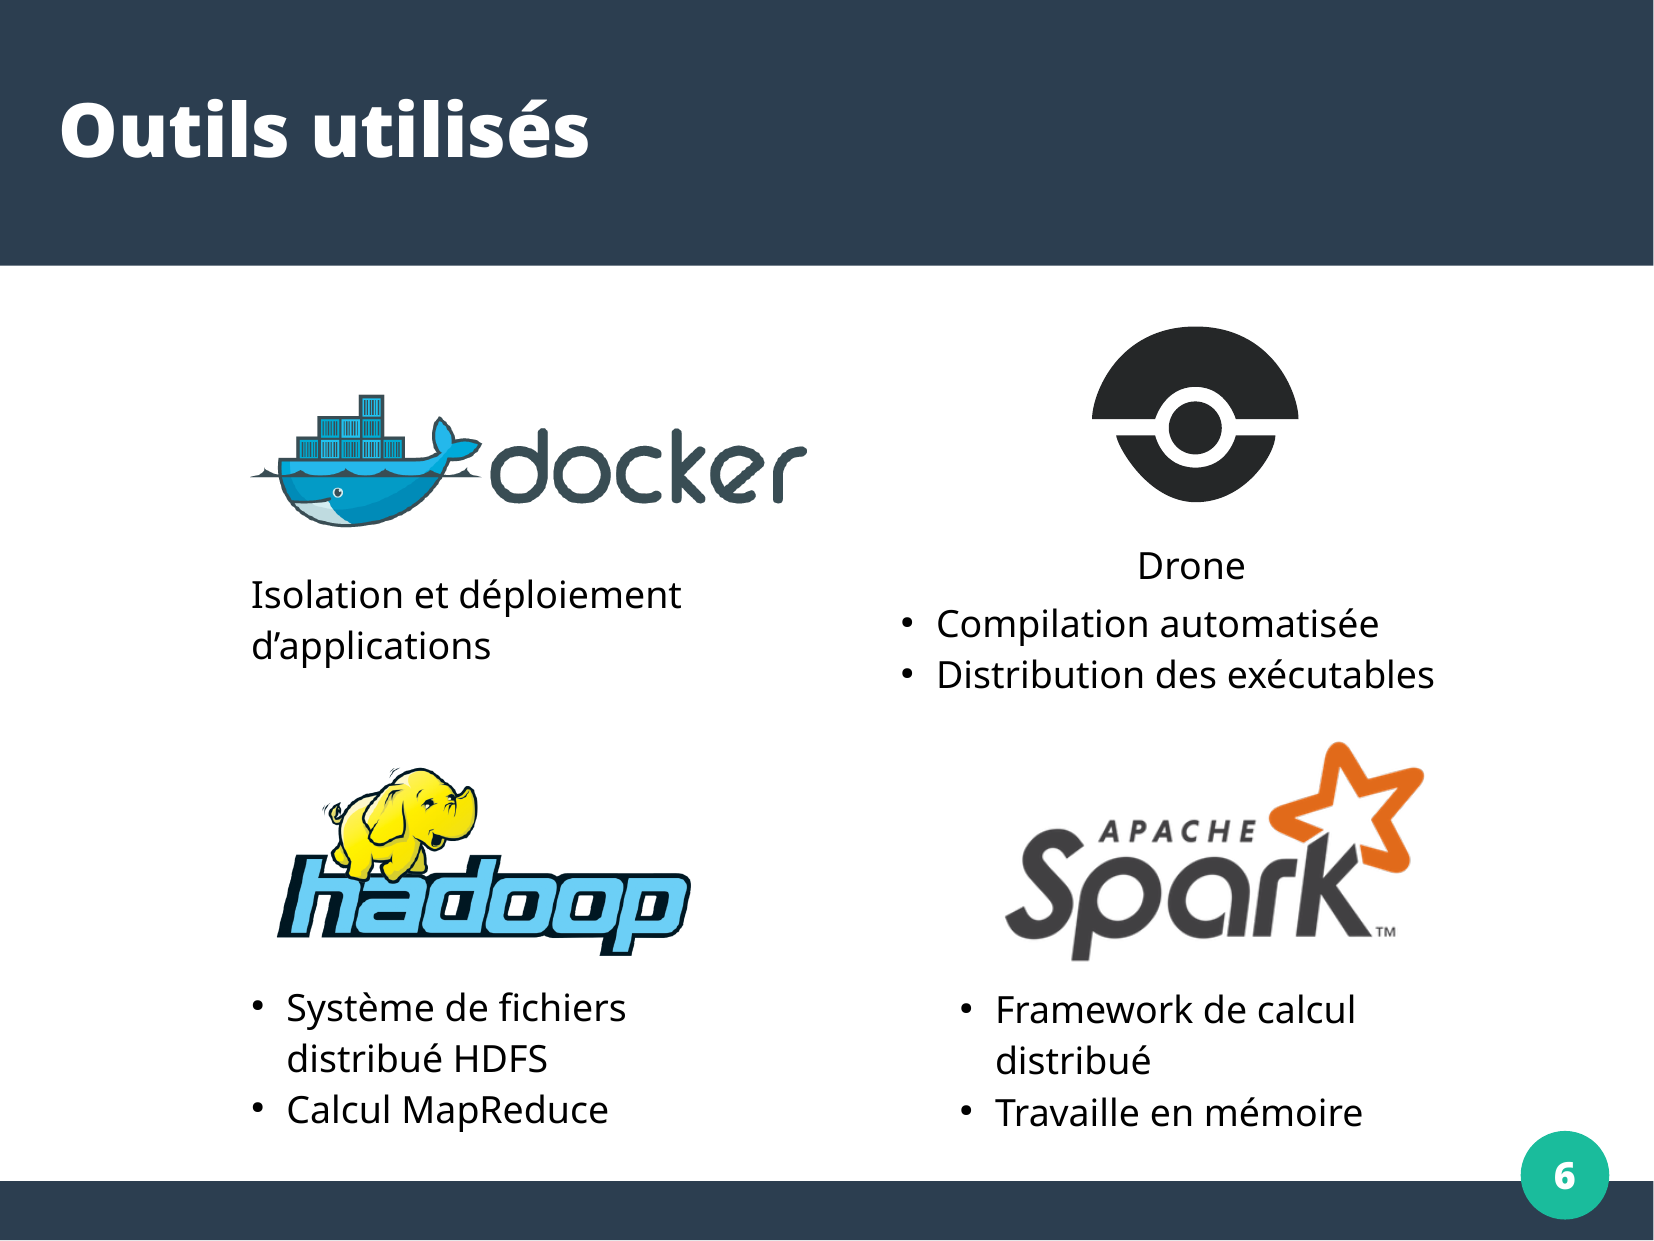

# Outils utilisés
Drone
Compilation automatisée
Distribution des exécutables
Isolation et déploiement d’applications
Framework de calcul distribué
Travaille en mémoire
Système de fichiers distribué HDFS
Calcul MapReduce
6